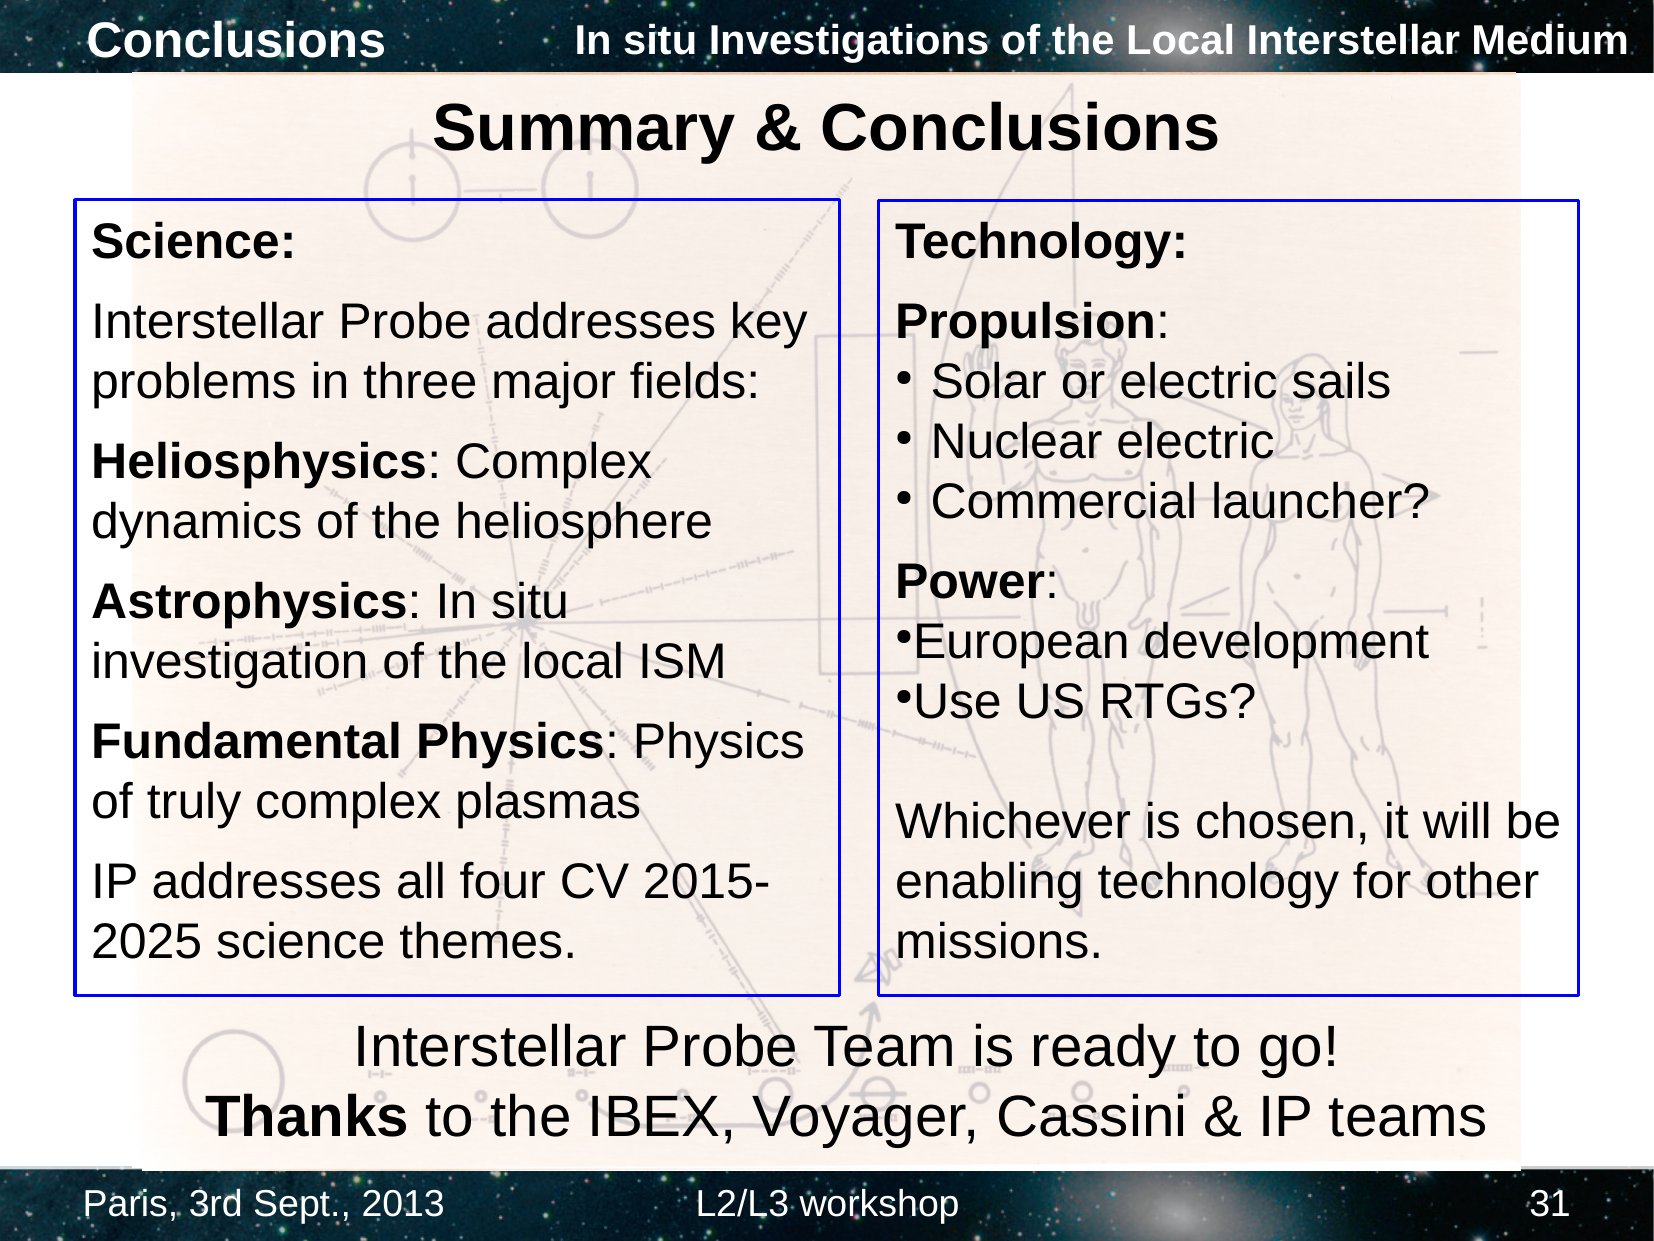

Conclusions
Summary & Conclusions
Science:
Interstellar Probe addresses key problems in three major fields:
Heliosphysics: Complex dynamics of the heliosphere
Astrophysics: In situ investigation of the local ISM
Fundamental Physics: Physics of truly complex plasmas
IP addresses all four CV 2015-2025 science themes.
Technology:
Propulsion:
Solar or electric sails
Nuclear electric
Commercial launcher?
Power:
European development
Use US RTGs?
Whichever is chosen, it will be enabling technology for other missions.
Interstellar Probe Team is ready to go!
Thanks to the IBEX, Voyager, Cassini & IP teams